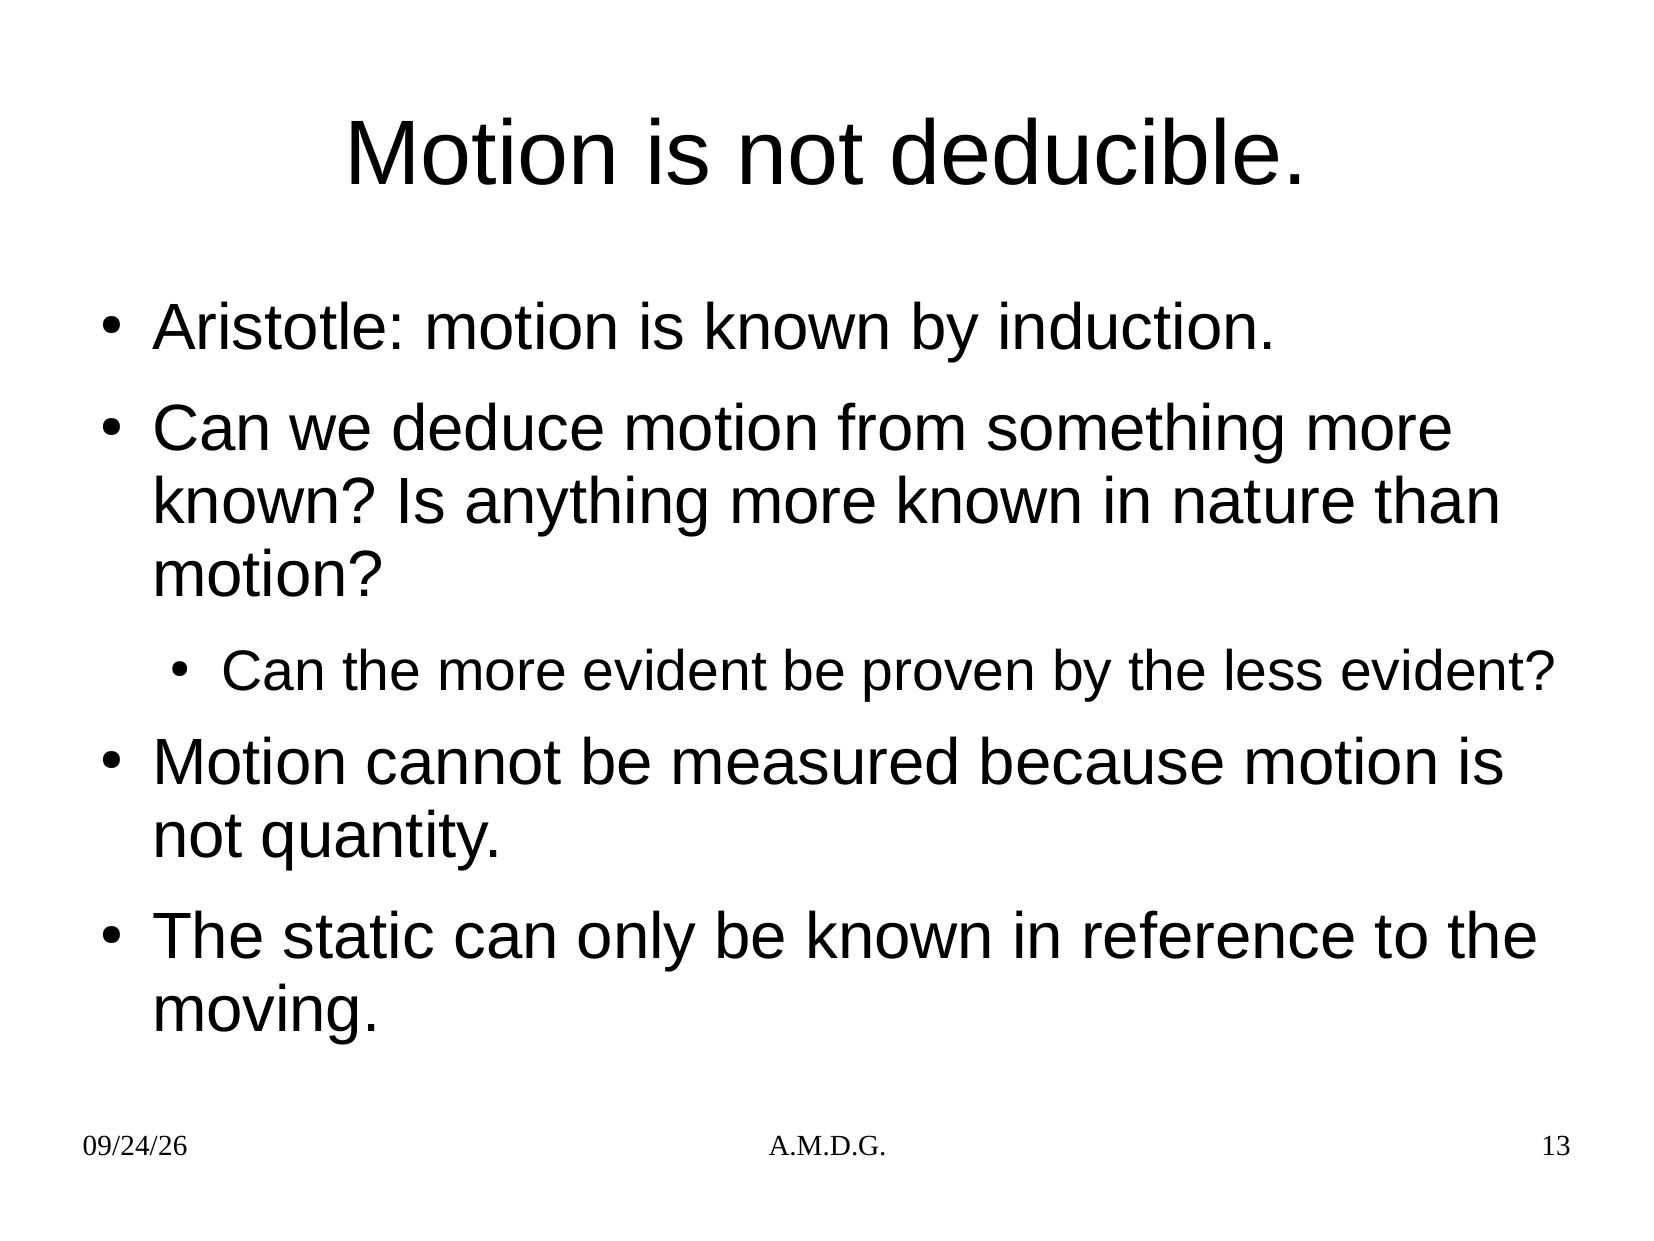

# Motion is not deducible.
Aristotle: motion is known by induction.
Can we deduce motion from something more known? Is anything more known in nature than motion?
Can the more evident be proven by the less evident?
Motion cannot be measured because motion is not quantity.
The static can only be known in reference to the moving.
A.M.D.G.
13